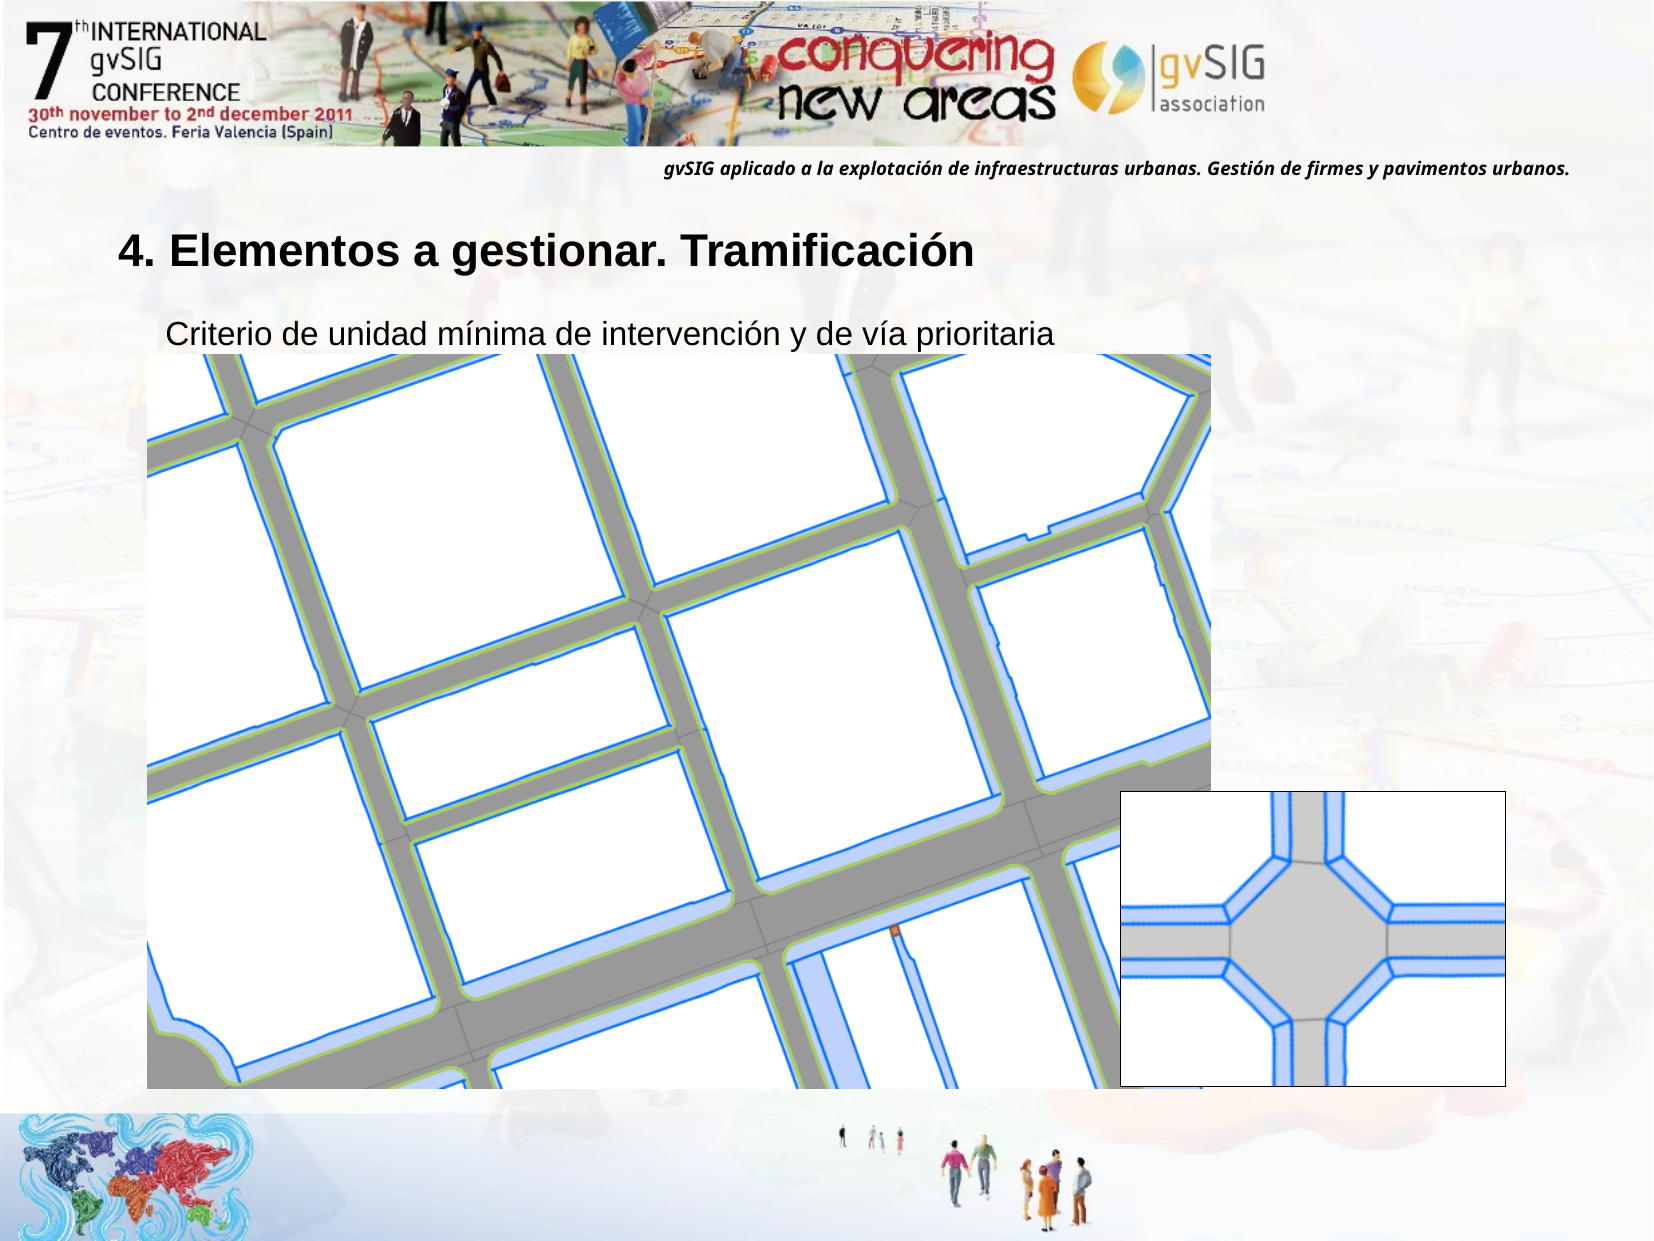

# gvSIG aplicado a la explotación de infraestructuras urbanas. Gestión de firmes y pavimentos urbanos.
4. Elementos a gestionar. Tramificación
Criterio de unidad mínima de intervención y de vía prioritaria